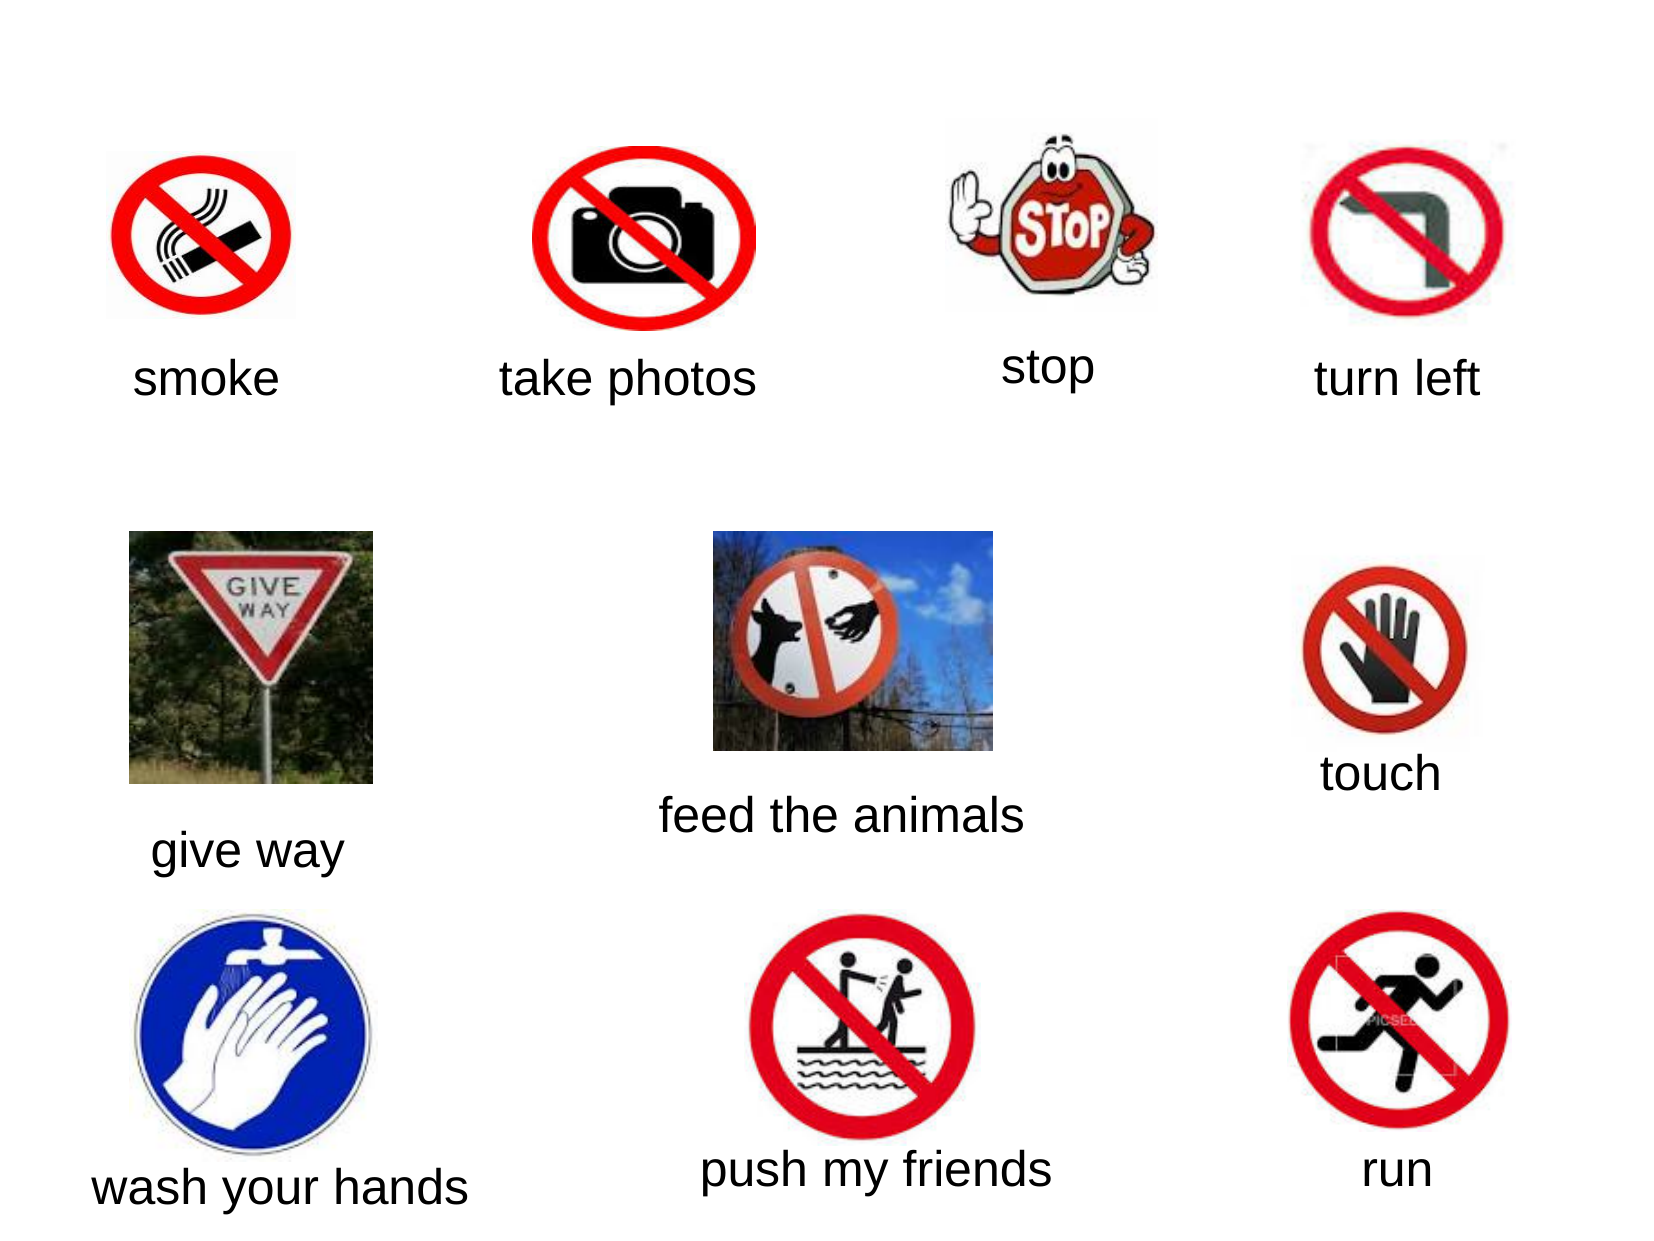

stop
smoke
turn left
take photos
touch
feed the animals
give way
push my friends
run
wash your hands